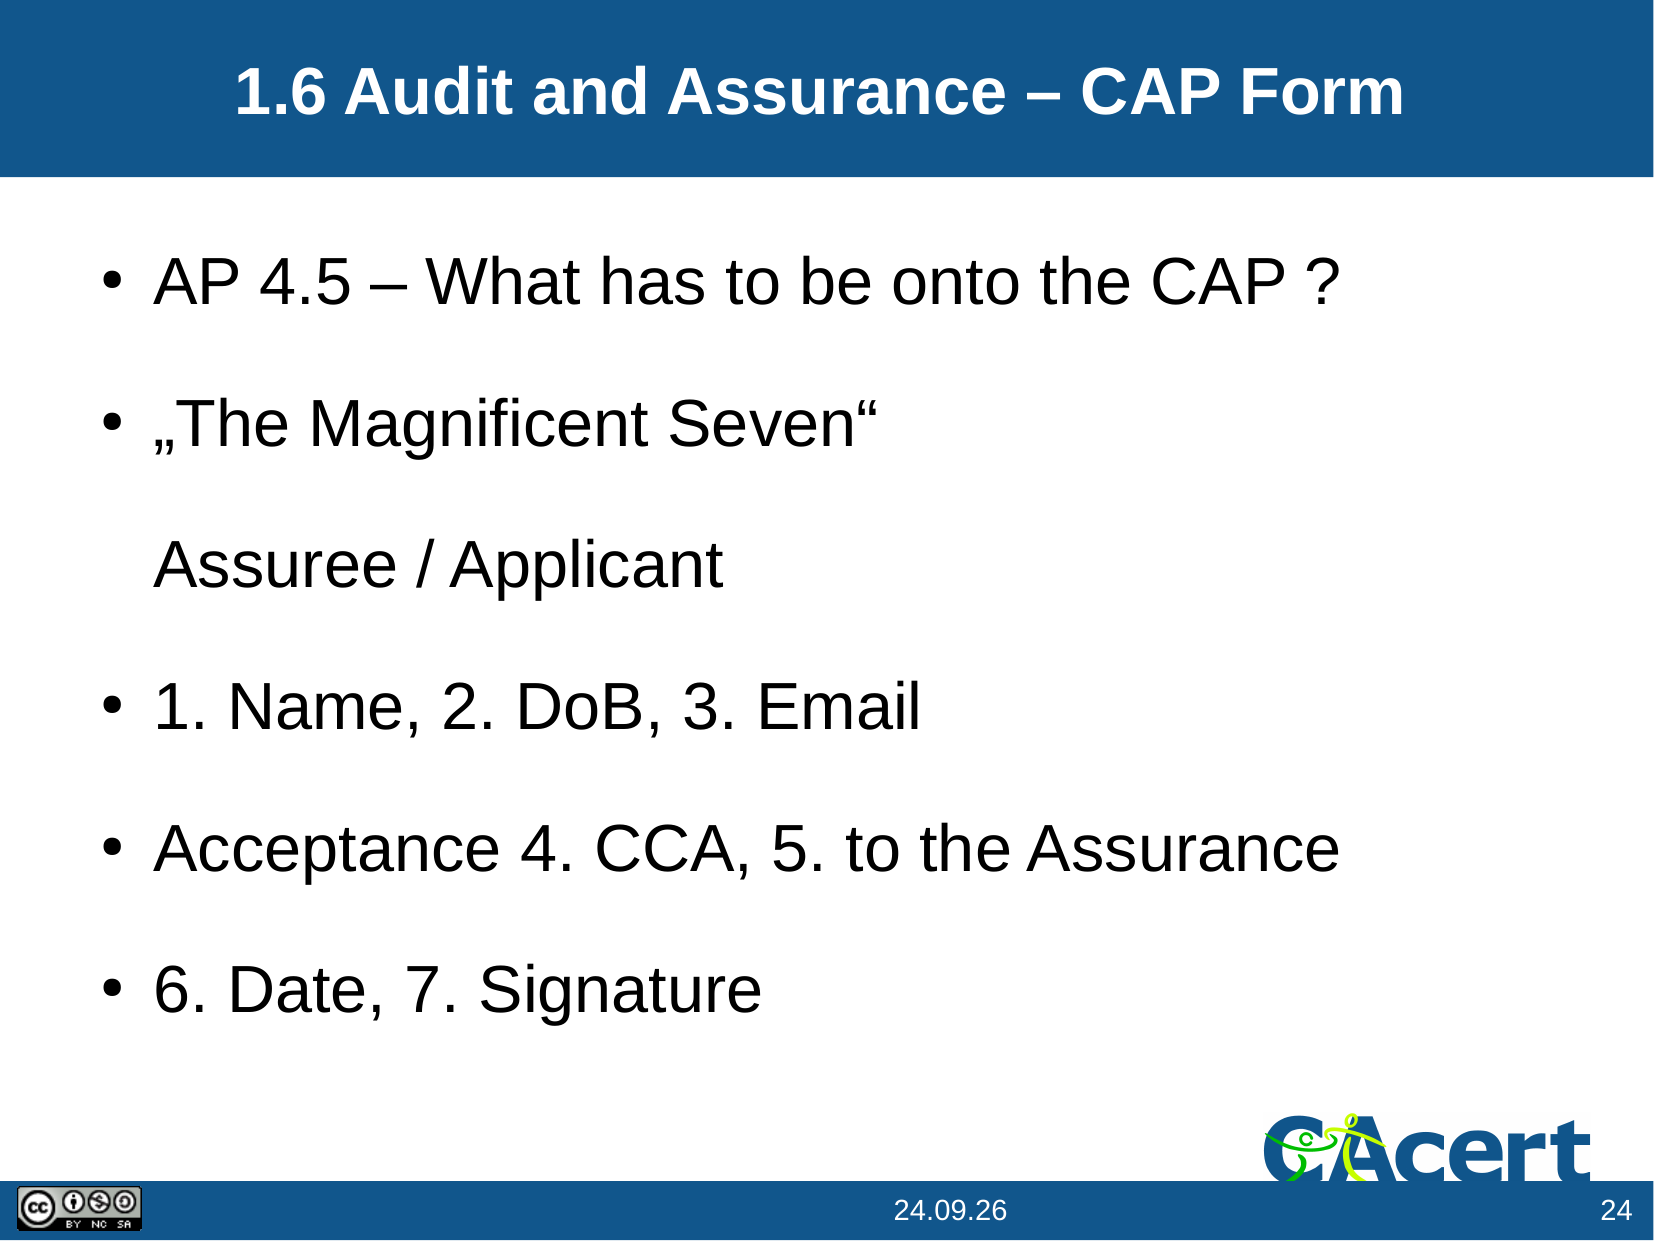

# 1.6 Audit and Assurance – CAP Form
AP 4.5 – What has to be onto the CAP ?
„The Magnificent Seven“
Assuree / Applicant
1. Name, 2. DoB, 3. Email
Acceptance 4. CCA, 5. to the Assurance
6. Date, 7. Signature